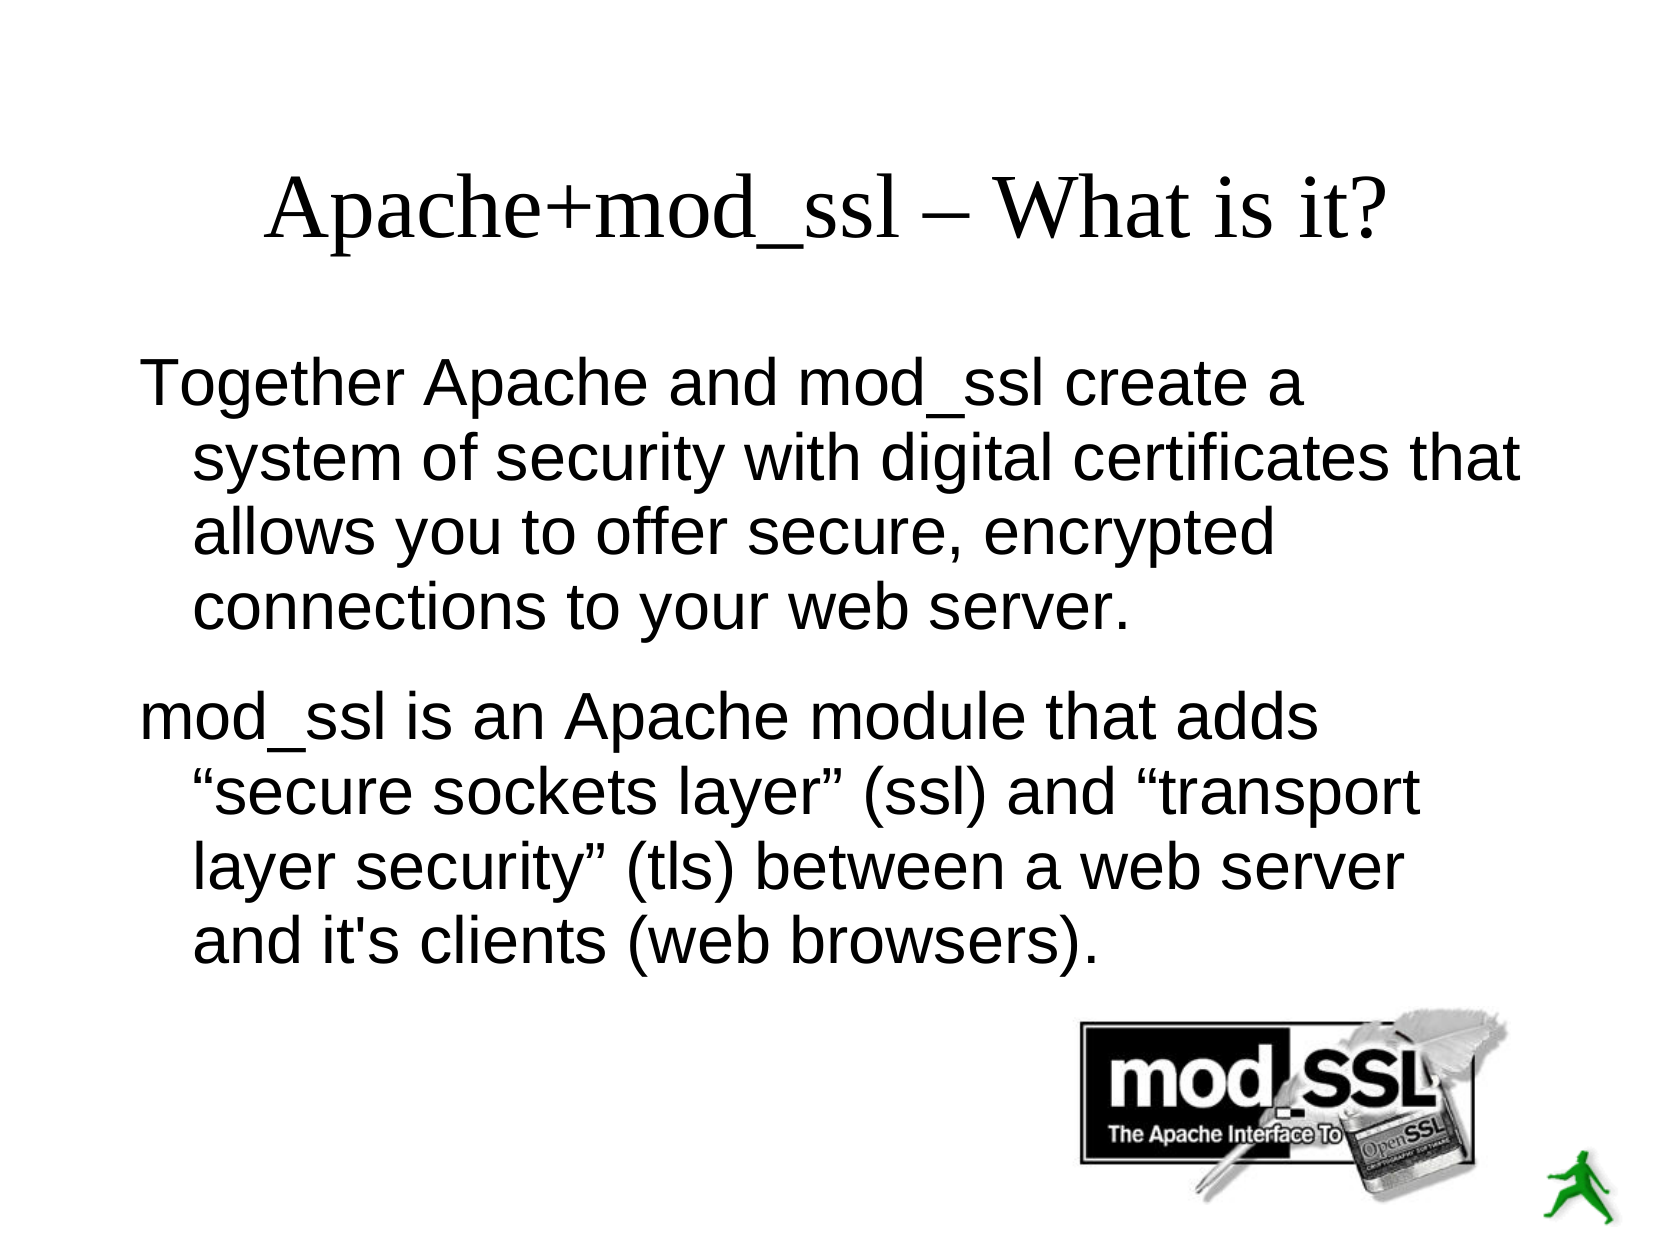

# Apache+mod_ssl – What is it?
Together Apache and mod_ssl create a system of security with digital certificates that allows you to offer secure, encrypted connections to your web server.
mod_ssl is an Apache module that adds “secure sockets layer” (ssl) and “transport layer security” (tls) between a web server
and it's clients (web browsers).